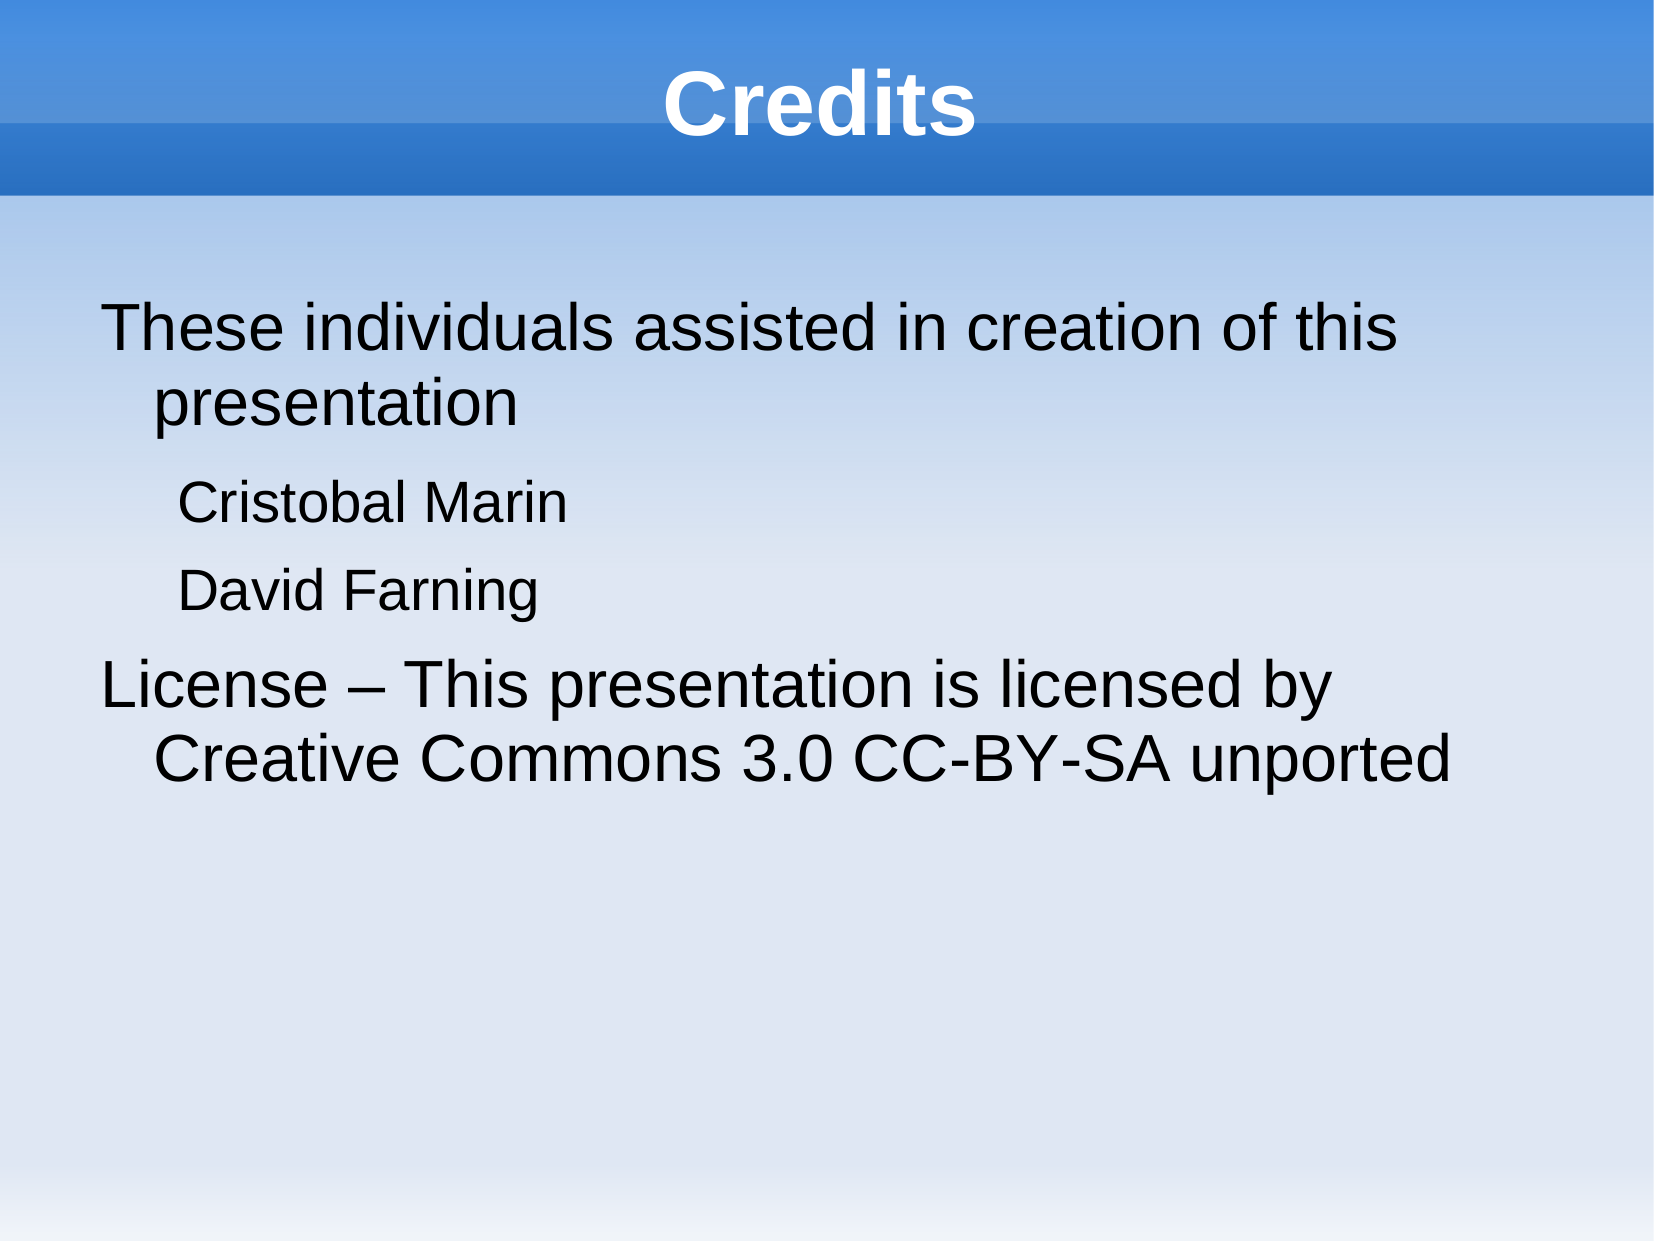

# Credits
These individuals assisted in creation of this presentation
Cristobal Marin
David Farning
License – This presentation is licensed by Creative Commons 3.0 CC-BY-SA unported